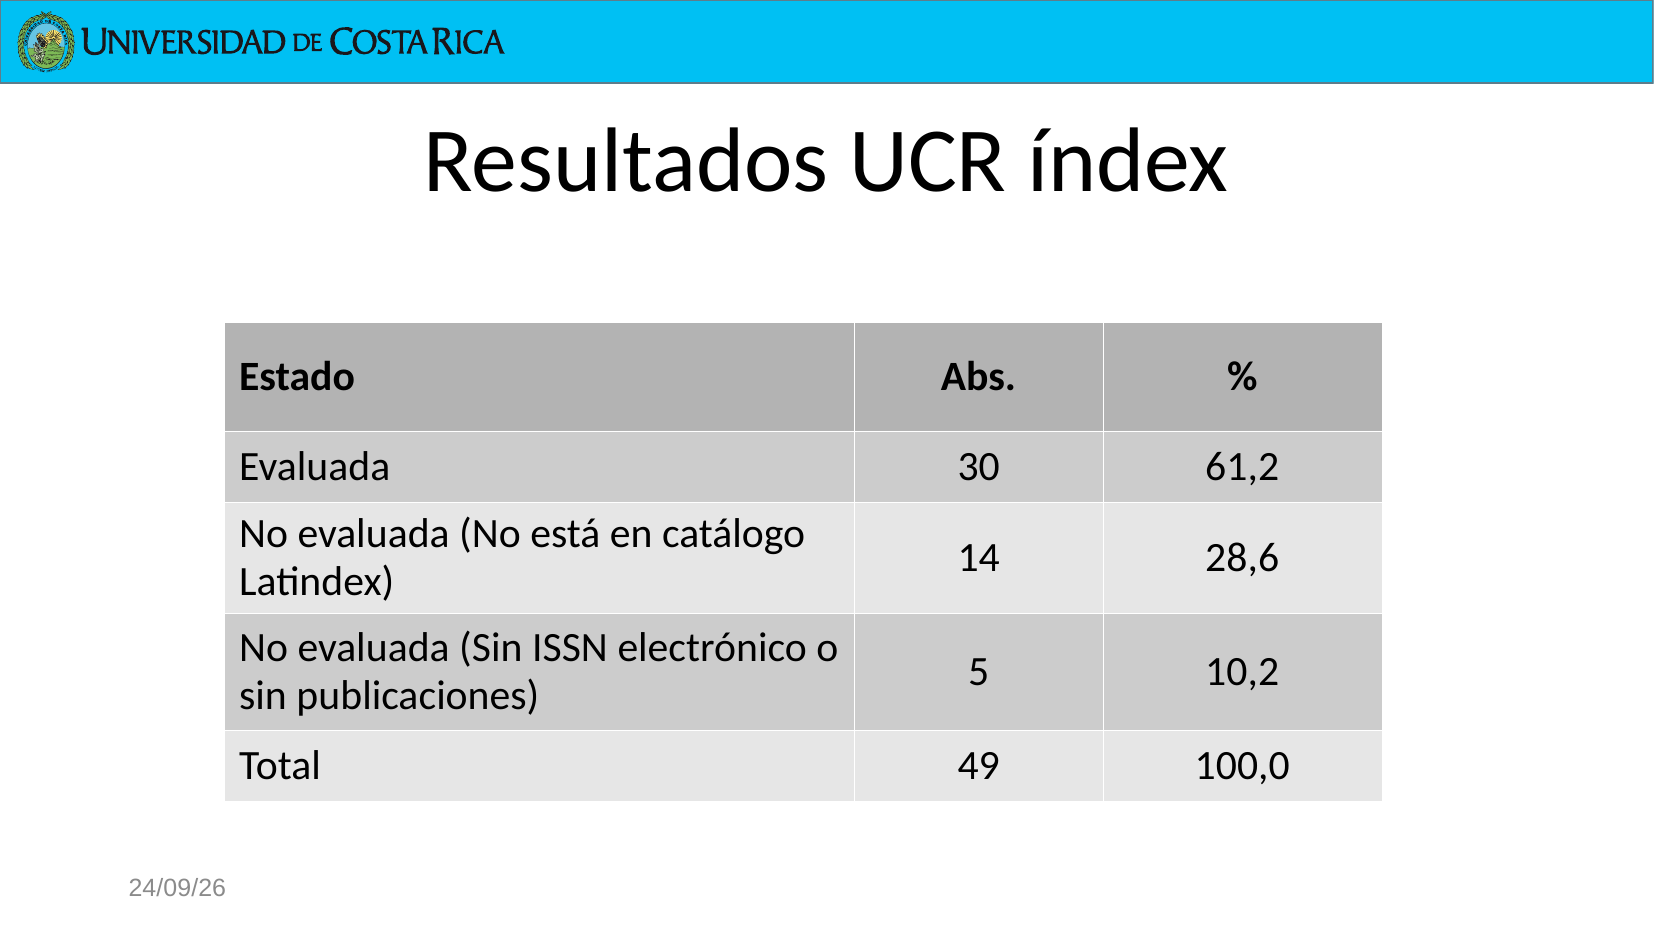

# Resultados UCR índex
| Estado | Abs. | % |
| --- | --- | --- |
| Evaluada | 30 | 61,2 |
| No evaluada (No está en catálogo Latindex) | 14 | 28,6 |
| No evaluada (Sin ISSN electrónico o sin publicaciones) | 5 | 10,2 |
| Total | 49 | 100,0 |